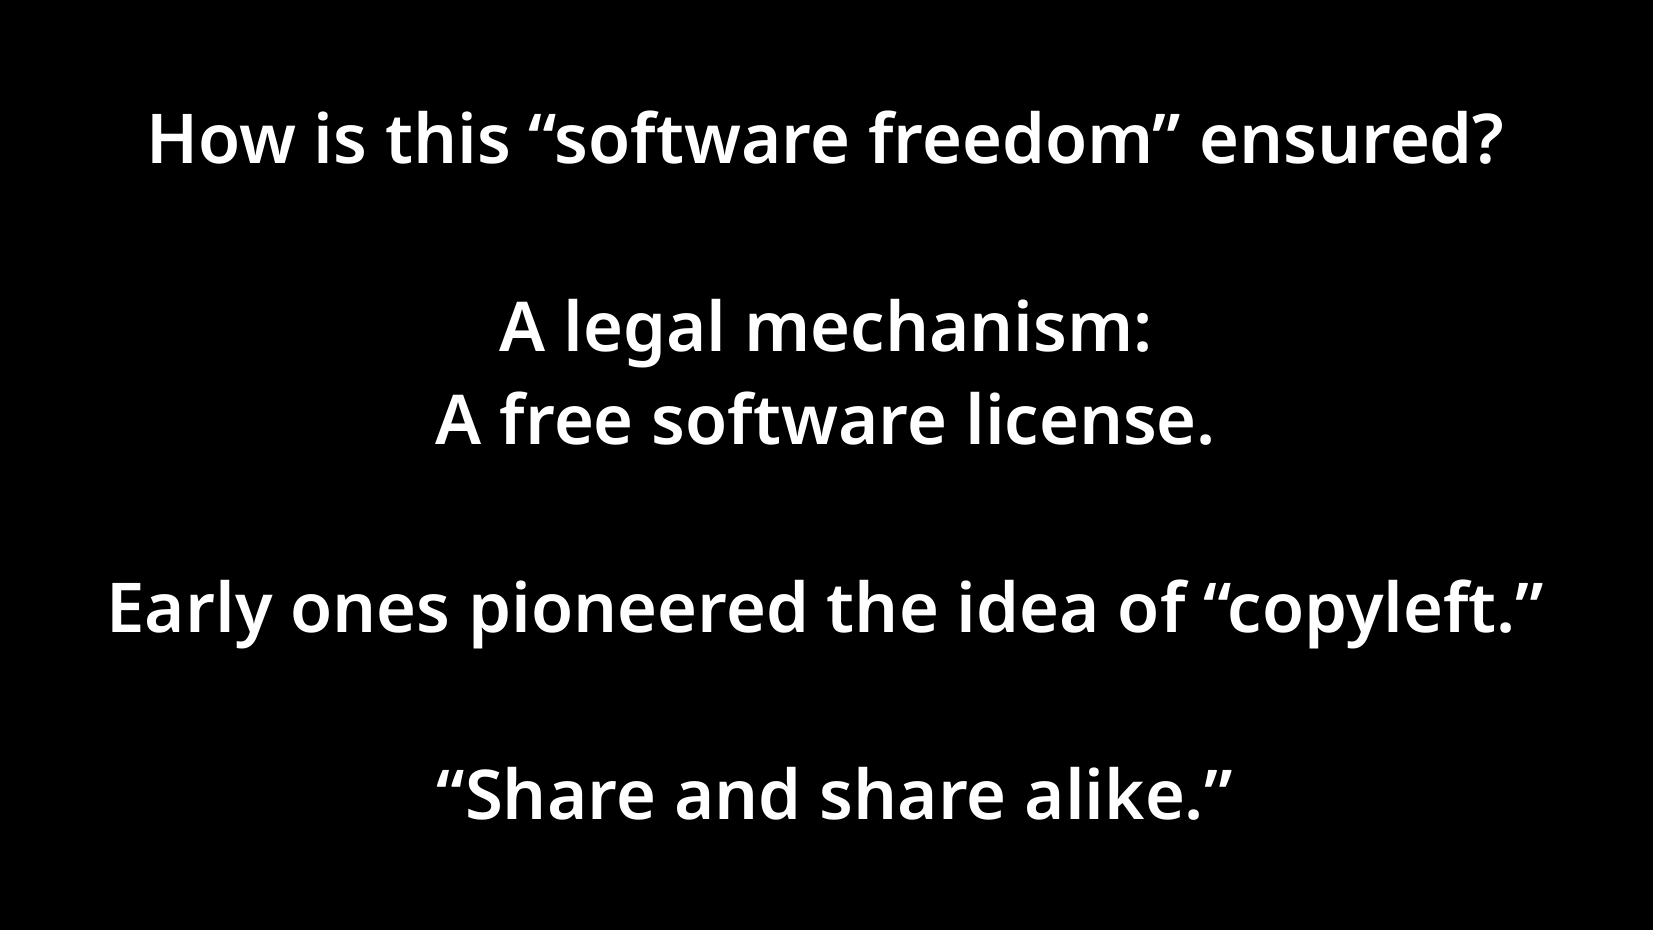

# How is this “software freedom” ensured? A legal mechanism: A free software license. Early ones pioneered the idea of “copyleft.” “Share and share alike.”